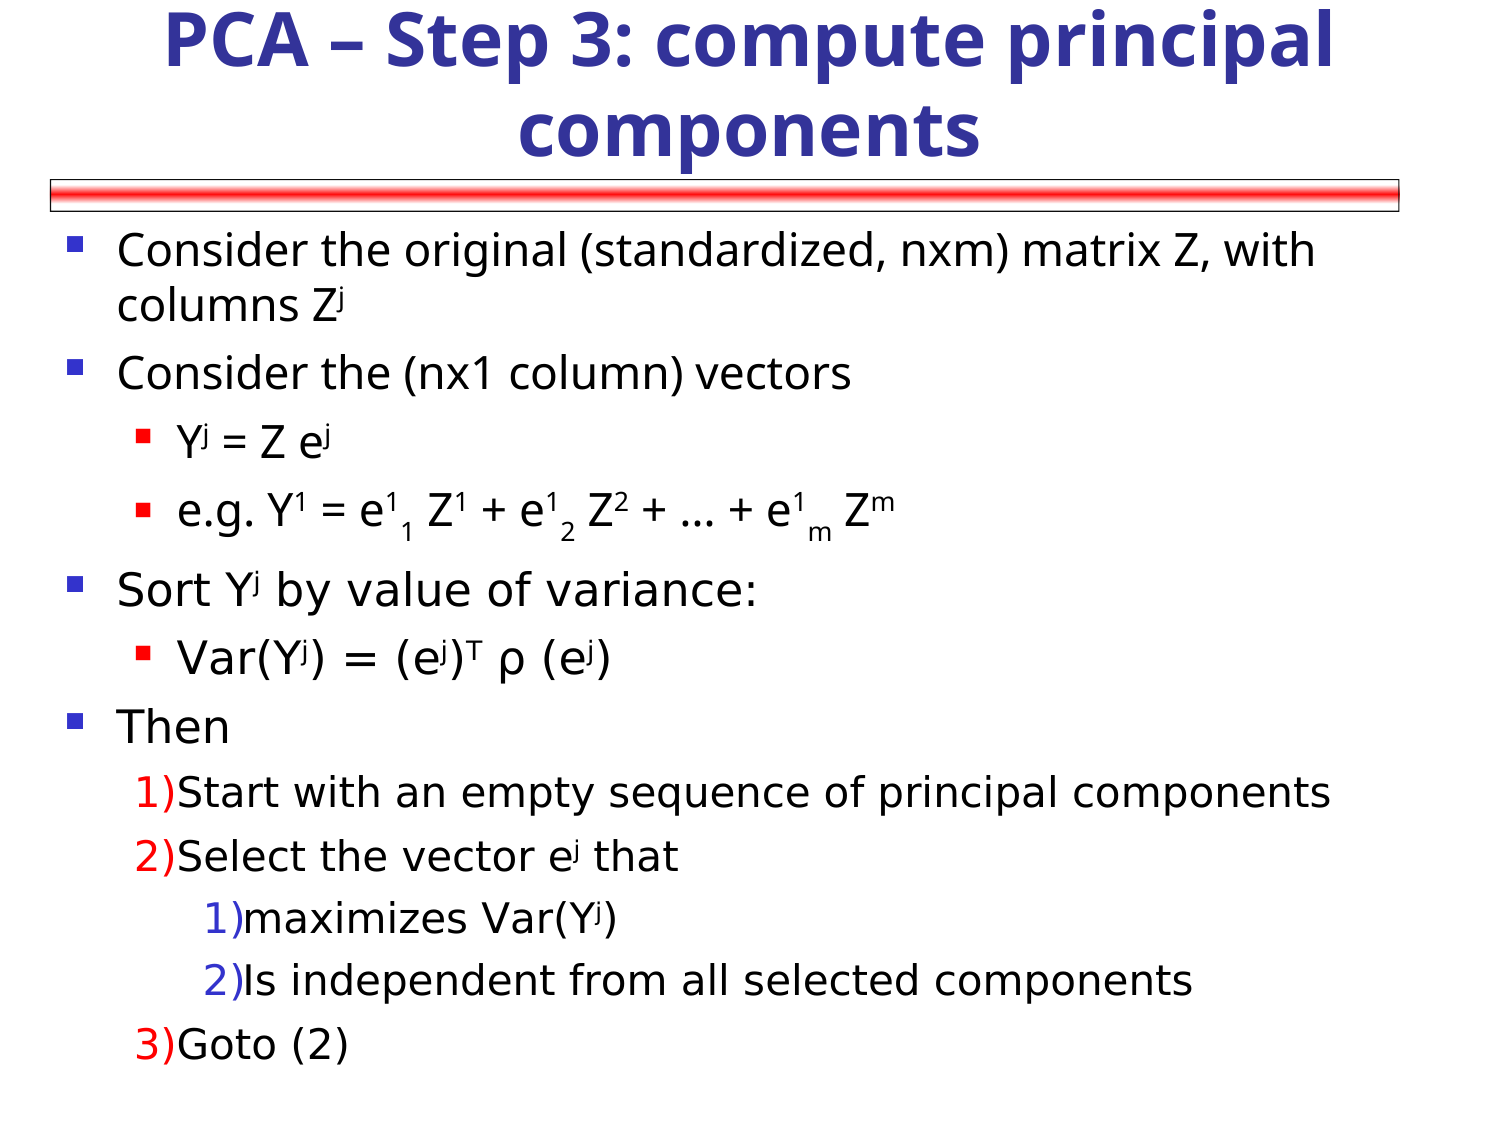

# PCA – Step 3: compute principal components
Consider the original (standardized, nxm) matrix Z, with columns Zj
Consider the (nx1 column) vectors
Yj = Z ej
e.g. Y1 = e11 Z1 + e12 Z2 + … + e1m Zm
Sort Yj by value of variance:
Var(Yj) = (ej)T ρ (ej)
Then
Start with an empty sequence of principal components
Select the vector ej that
maximizes Var(Yj)
Is independent from all selected components
Goto (2)